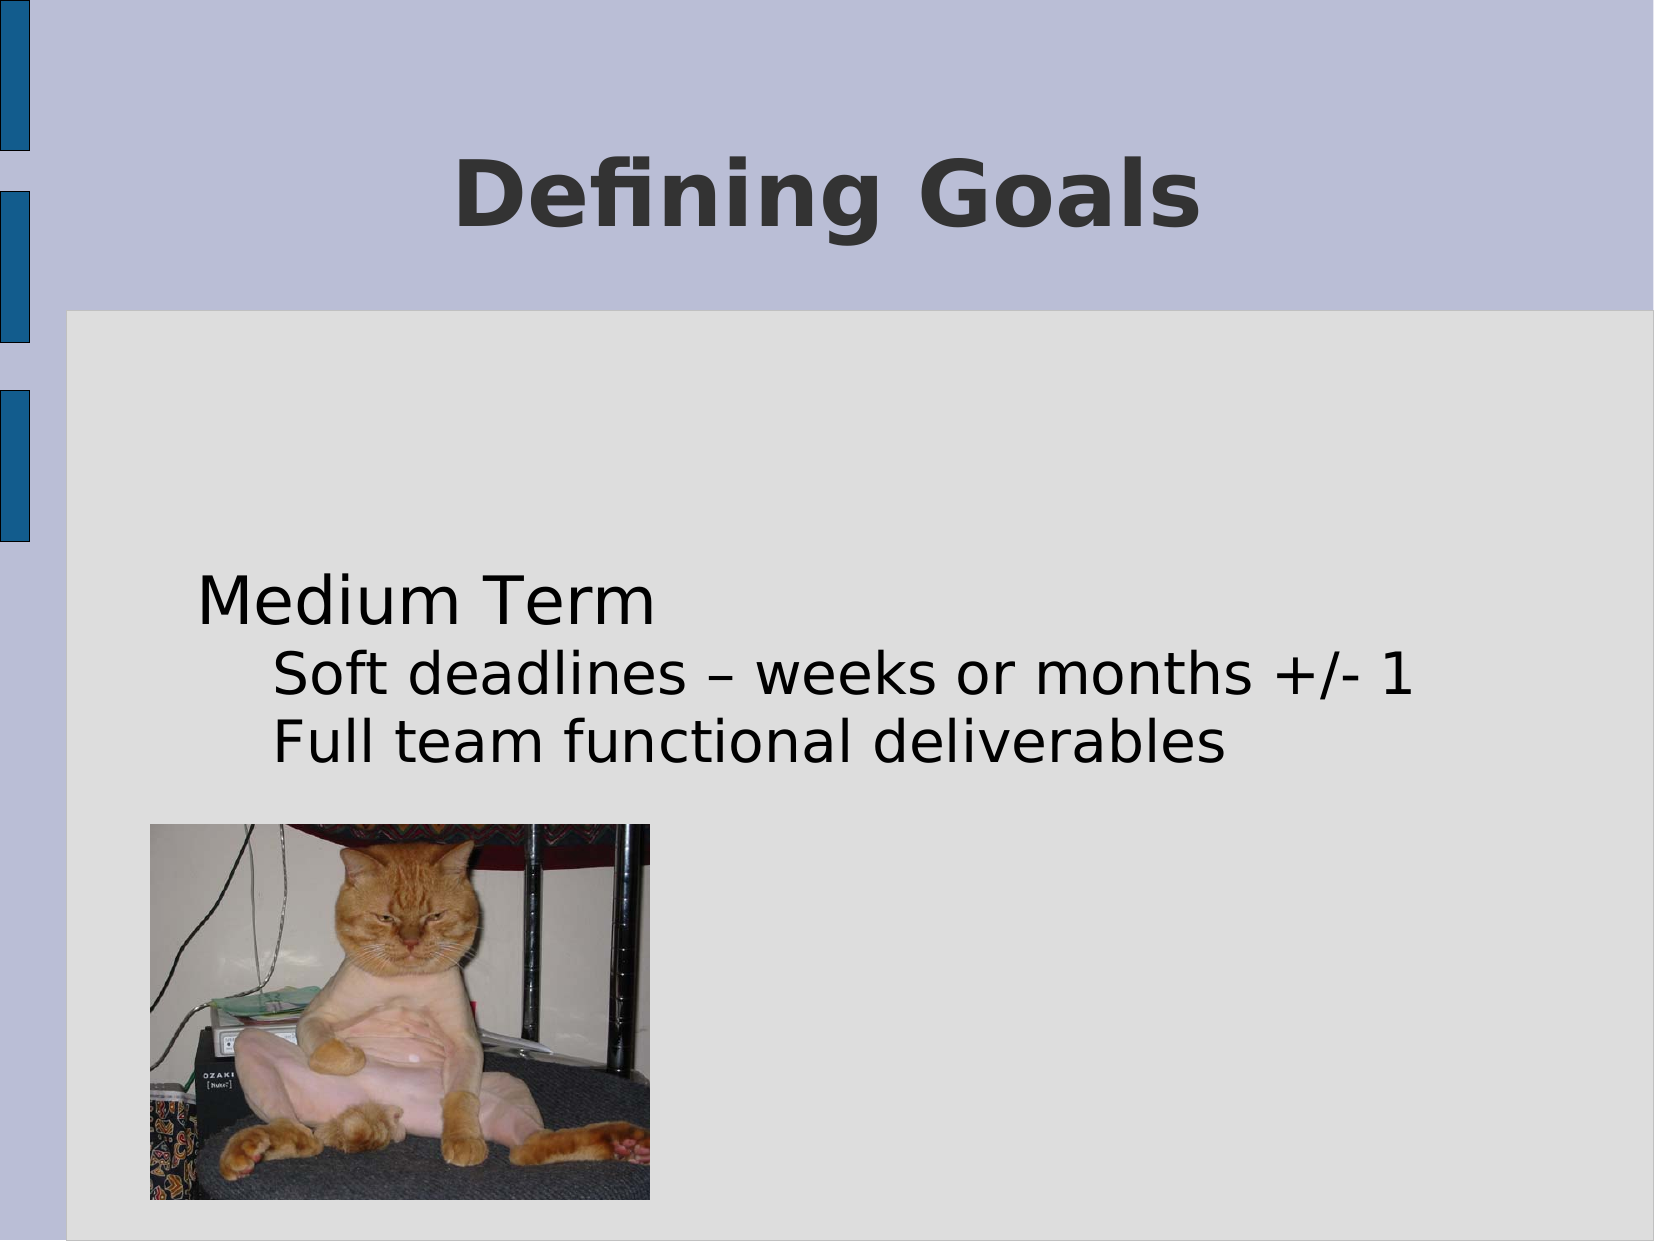

# Defining Goals
Medium Term
Soft deadlines – weeks or months +/- 1
Full team functional deliverables